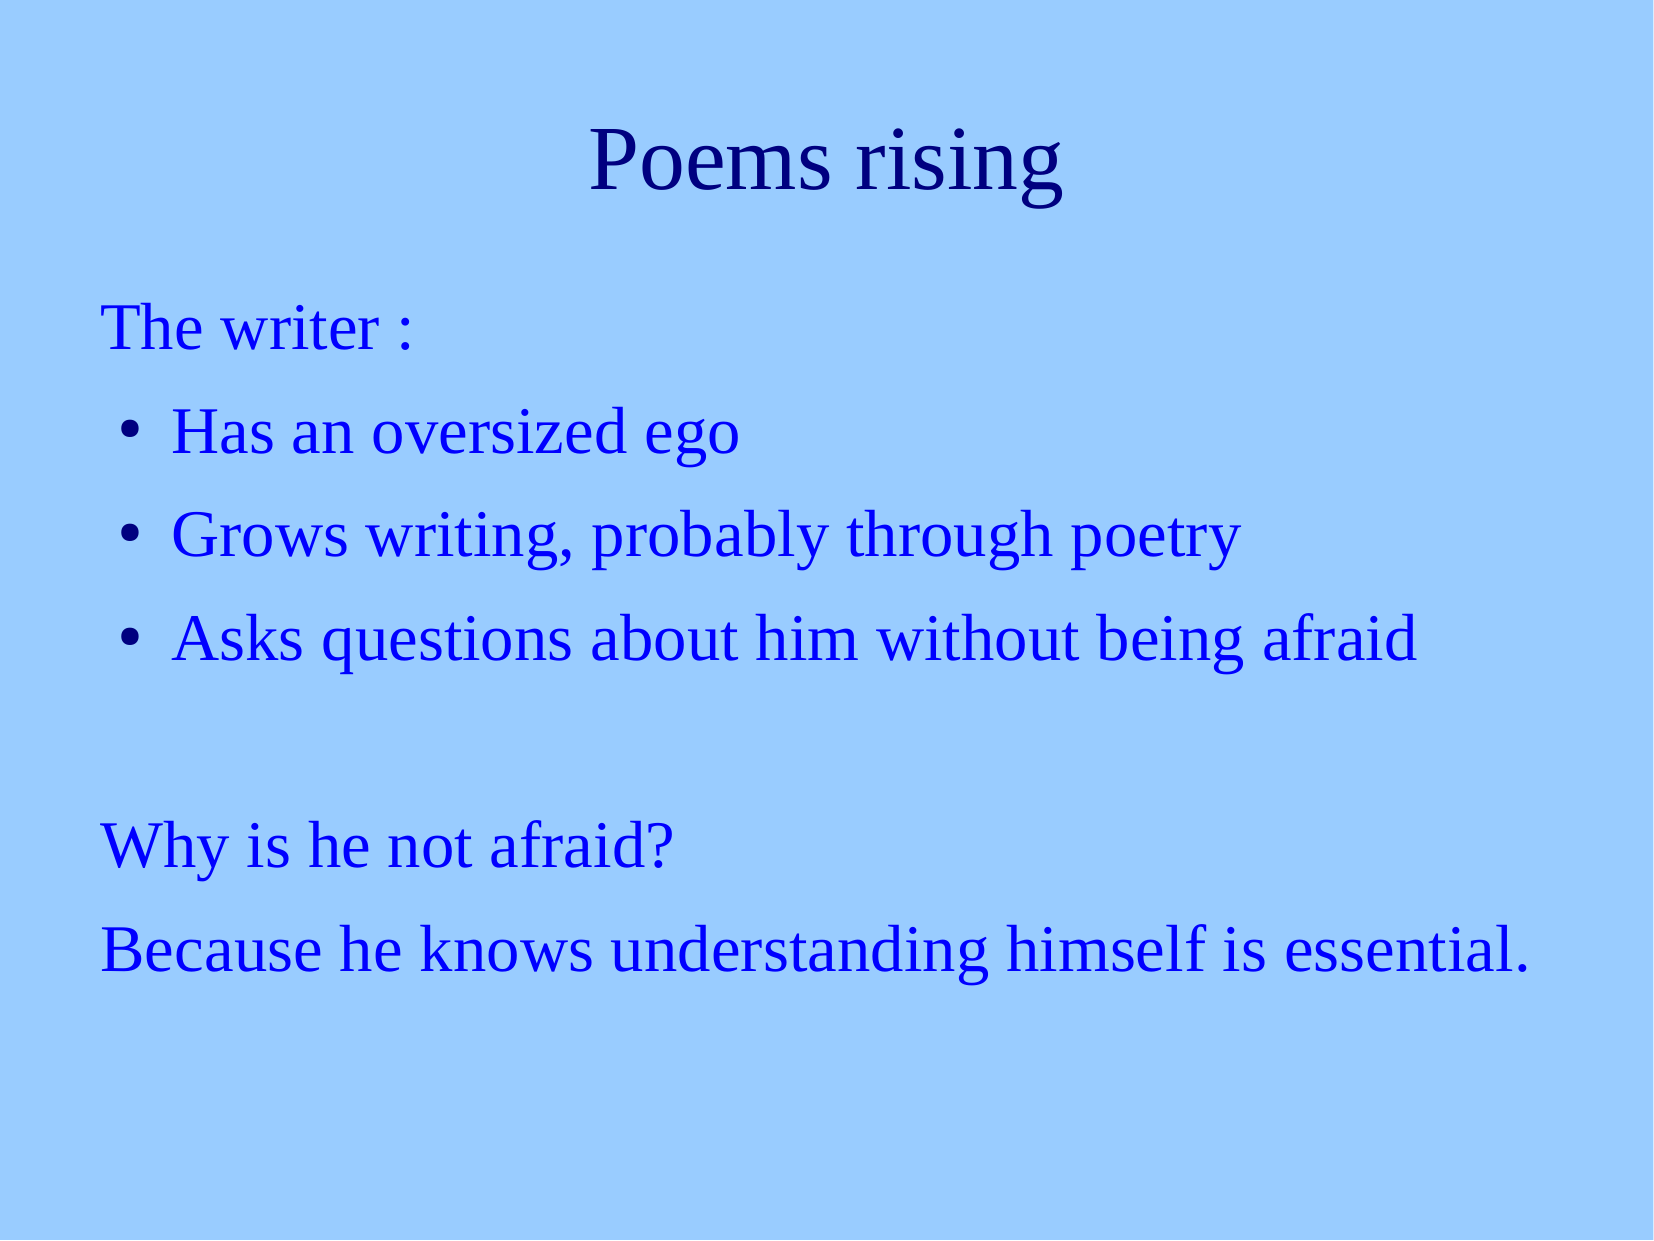

# Poems rising
The writer :
Has an oversized ego
Grows writing, probably through poetry
Asks questions about him without being afraid
Why is he not afraid?
Because he knows understanding himself is essential.